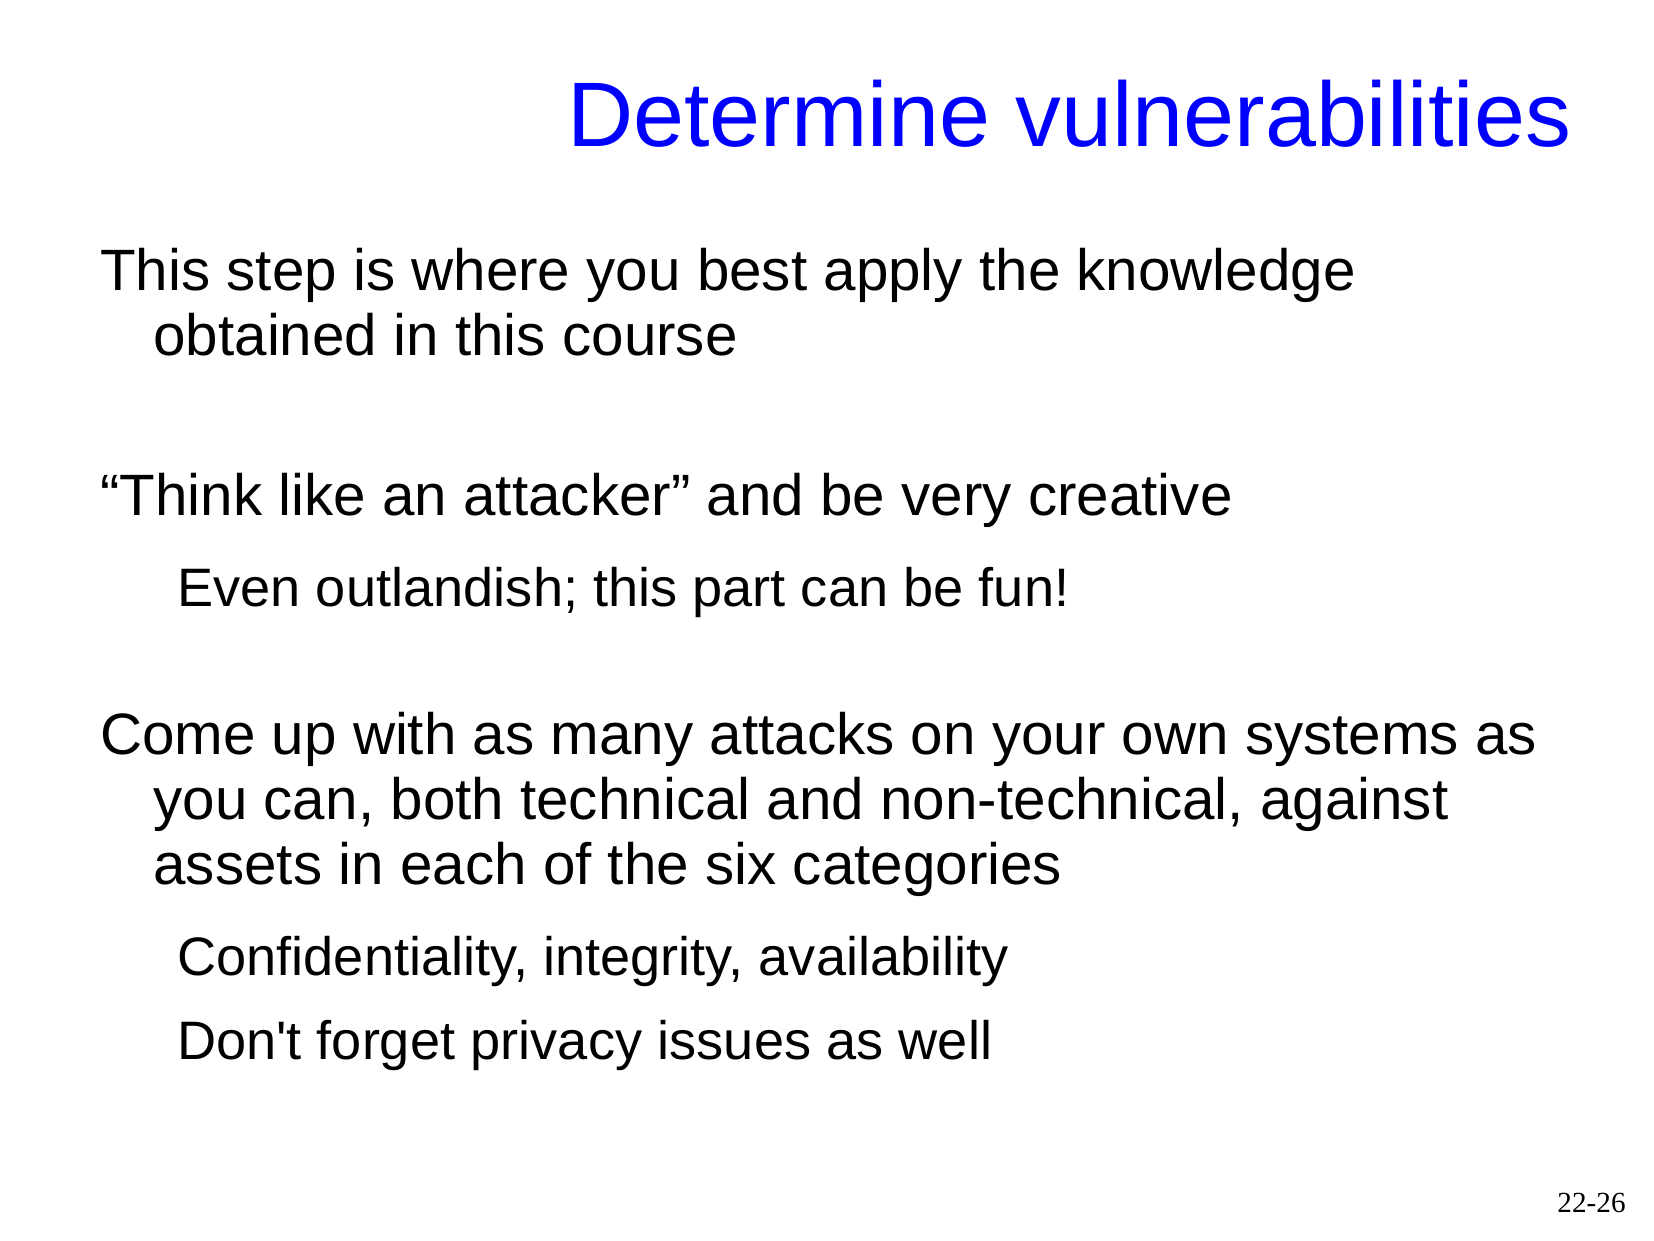

# Determine vulnerabilities
This step is where you best apply the knowledge obtained in this course
“Think like an attacker” and be very creative
Even outlandish; this part can be fun!
Come up with as many attacks on your own systems as you can, both technical and non-technical, against assets in each of the six categories
Confidentiality, integrity, availability
Don't forget privacy issues as well